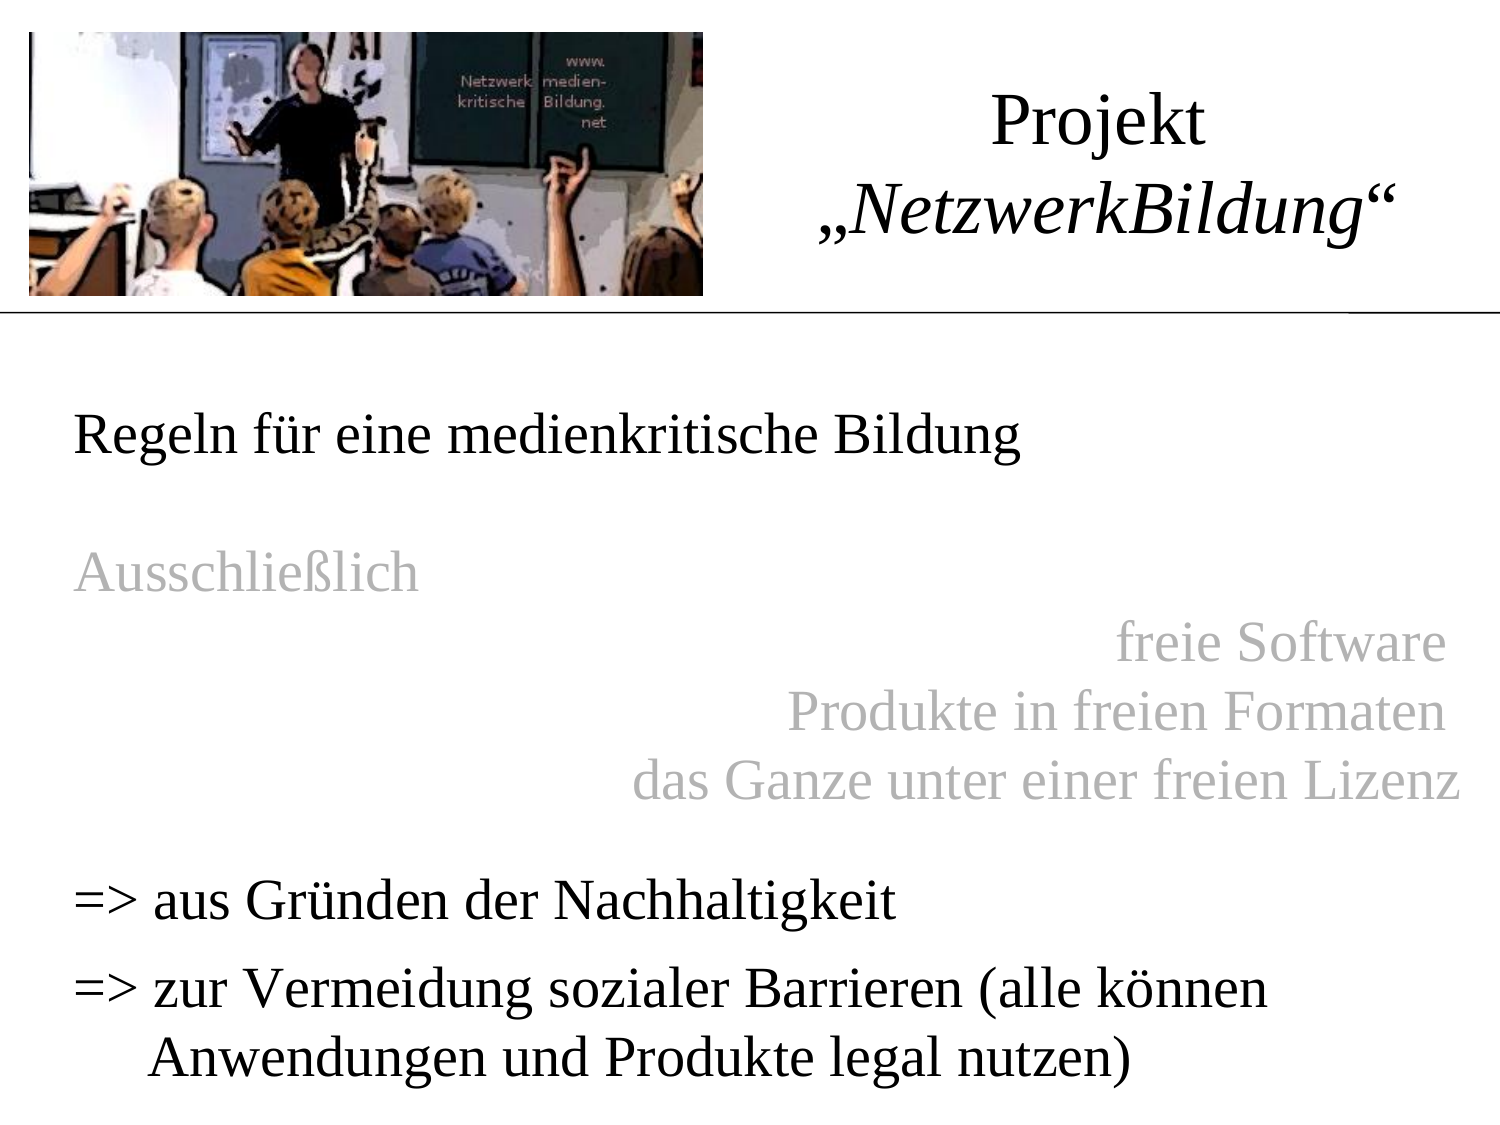

Projekt
„NetzwerkBildung“
Regeln für eine medienkritische Bildung
Ausschließlich
freie Software
Produkte in freien Formaten
das Ganze unter einer freien Lizenz
=> aus Gründen der Nachhaltigkeit
=> zur Vermeidung sozialer Barrieren (alle können 				Anwendungen und Produkte legal nutzen)